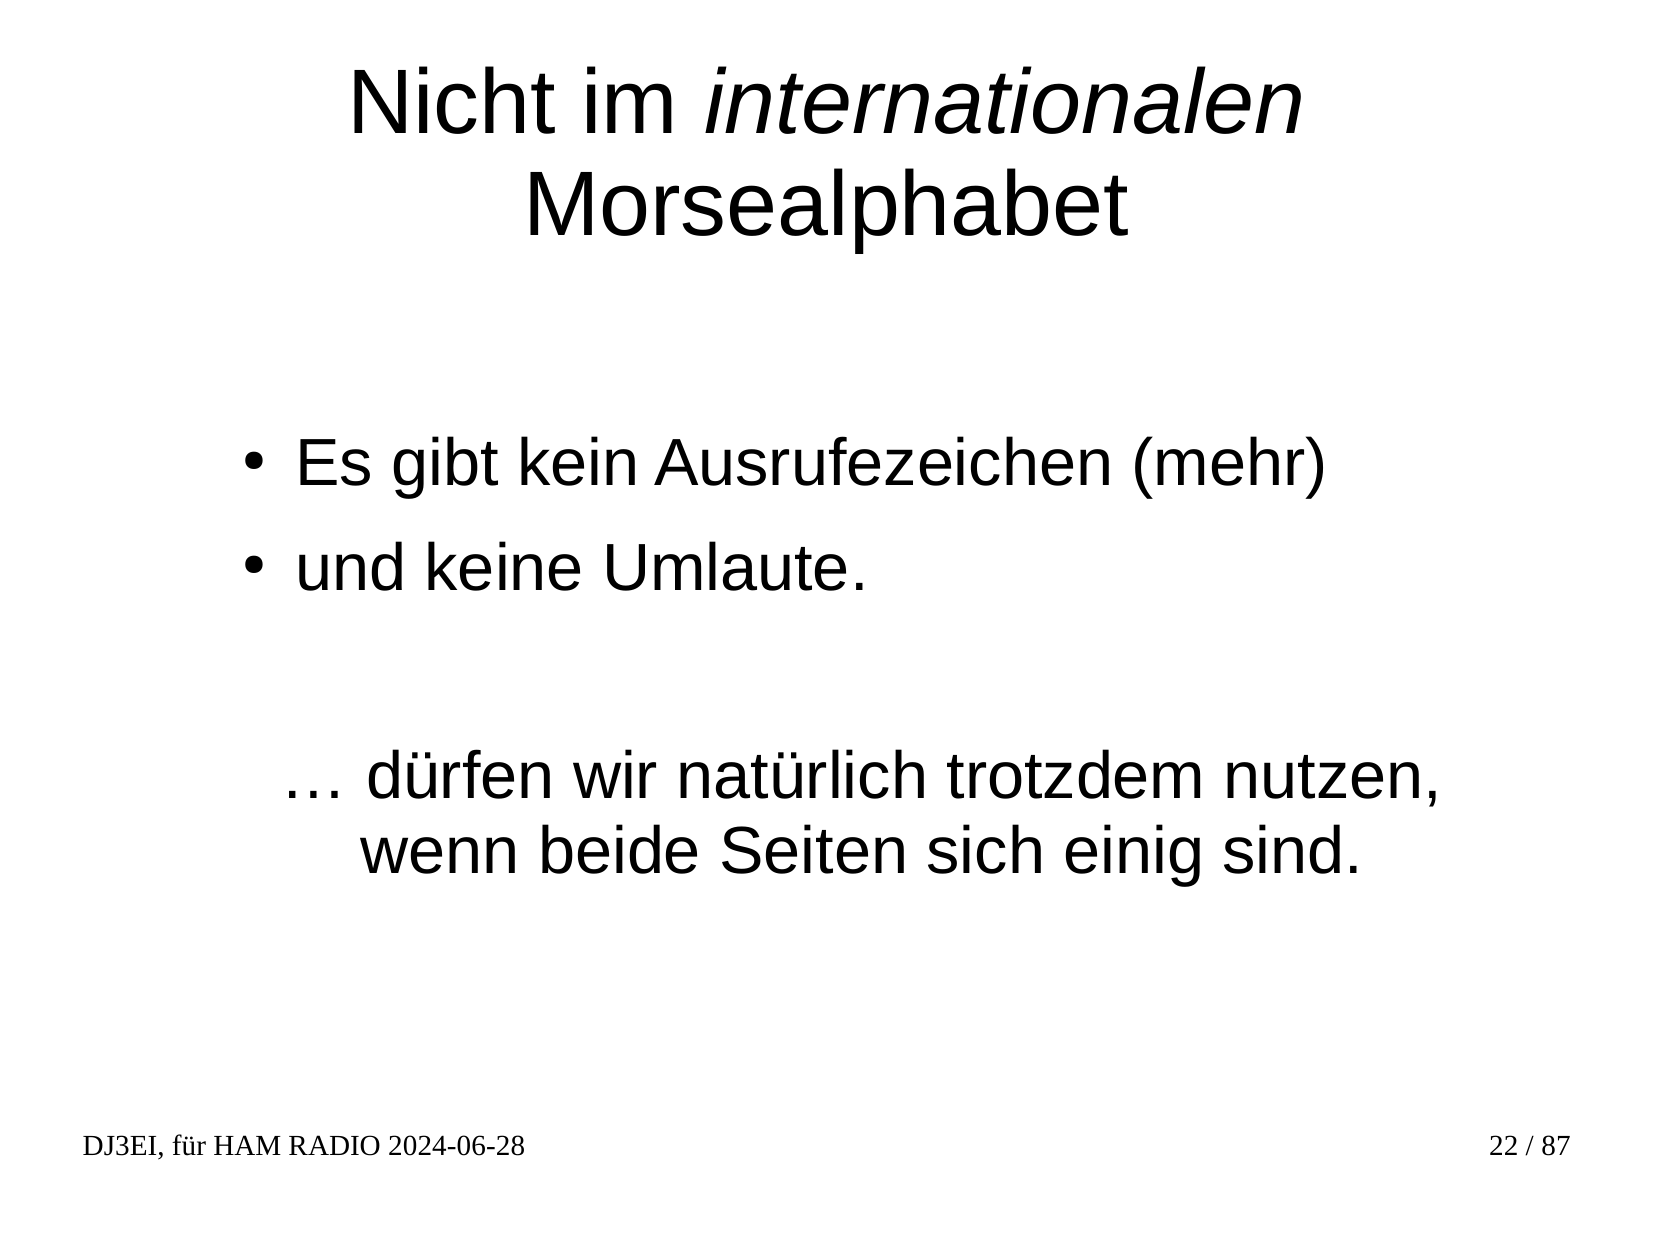

# Nicht im internationalen Morsealphabet
Es gibt kein Ausrufezeichen (mehr)
und keine Umlaute.
… dürfen wir natürlich trotzdem nutzen,
wenn beide Seiten sich einig sind.
22